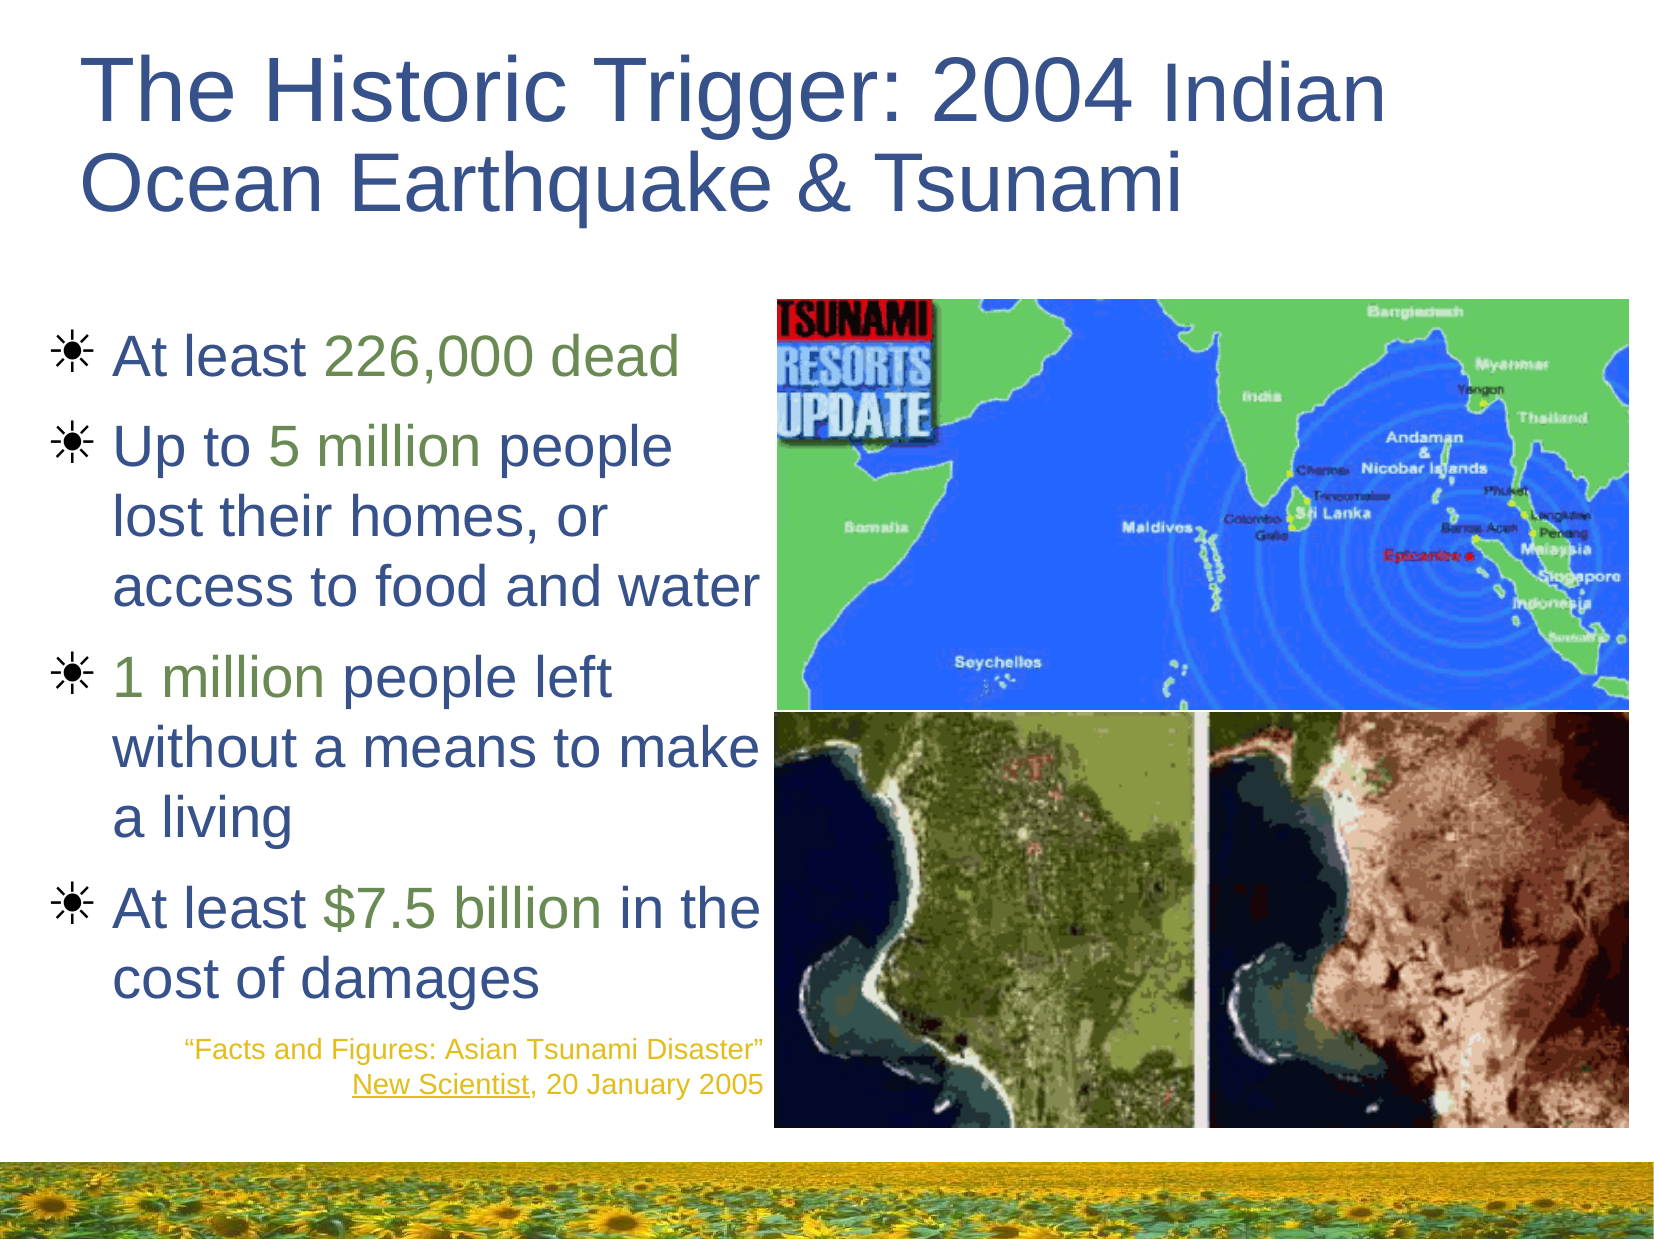

# The Historic Trigger: 2004 Indian Ocean Earthquake & Tsunami
At least 226,000 dead
Up to 5 million people lost their homes, or access to food and water
1 million people left without a means to make a living
At least $7.5 billion in the cost of damages
“Facts and Figures: Asian Tsunami Disaster”
New Scientist, 20 January 2005